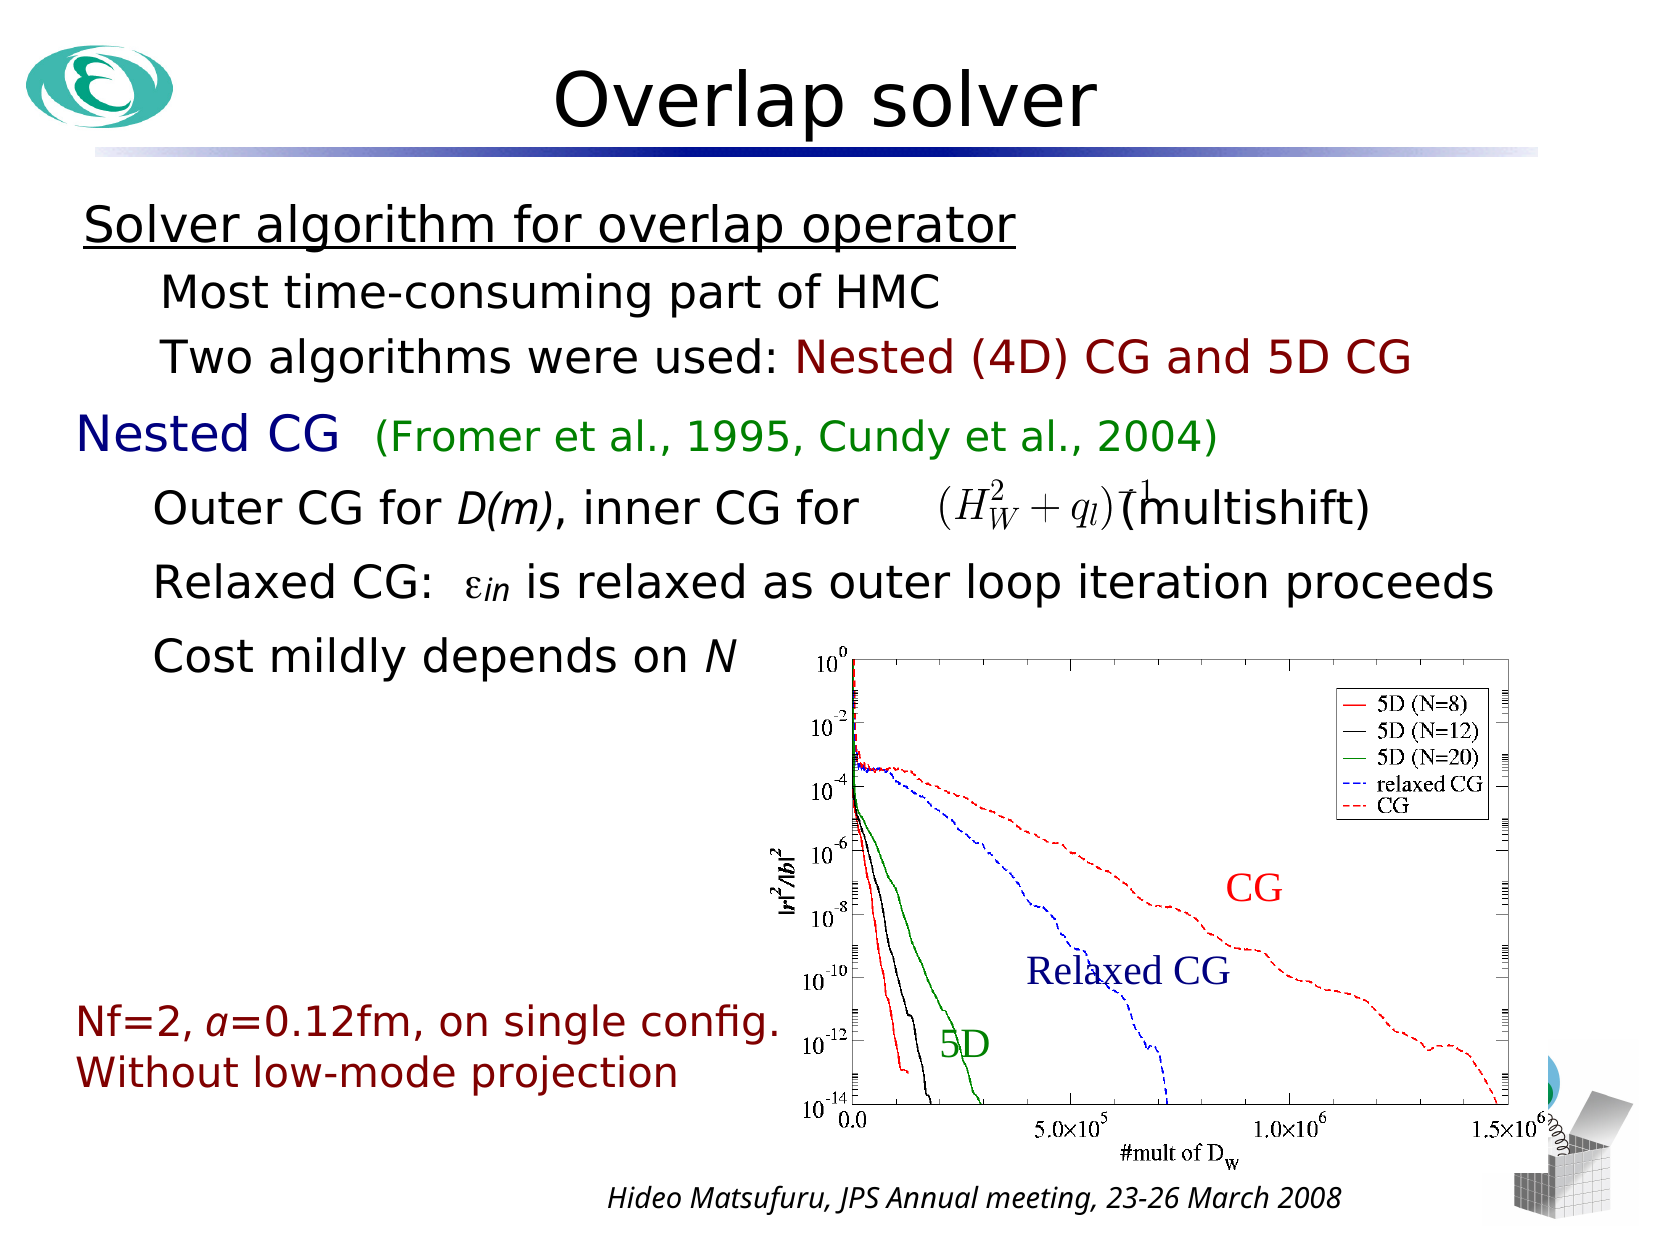

# Overlap solver
Solver algorithm for overlap operator
Most time-consuming part of HMC
Two algorithms were used: Nested (4D) CG and 5D CG
Nested CG (Fromer et al., 1995, Cundy et al., 2004)
Outer CG for D(m), inner CG for (multishift)
Relaxed CG: ein is relaxed as outer loop iteration proceeds
Cost mildly depends on N
CG
Relaxed CG
Nf=2, a=0.12fm, on single config.
Without low-mode projection
5D